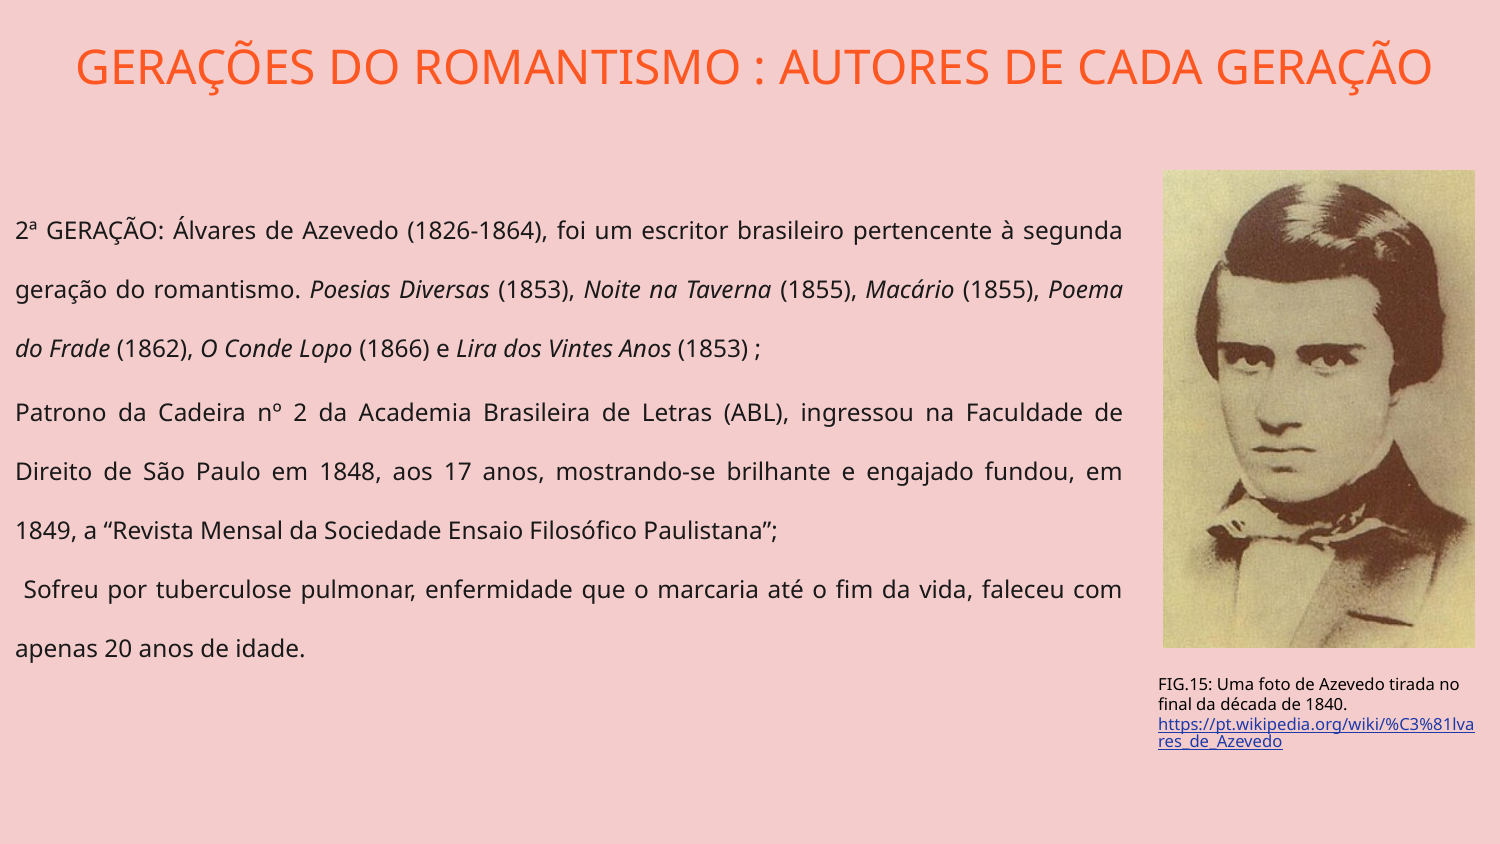

# GERAÇÕES DO ROMANTISMO : AUTORES DE CADA GERAÇÃO
2ª GERAÇÃO: Álvares de Azevedo (1826-1864), foi um escritor brasileiro pertencente à segunda geração do romantismo. Poesias Diversas (1853), Noite na Taverna (1855), Macário (1855), Poema do Frade (1862), O Conde Lopo (1866) e Lira dos Vintes Anos (1853) ;
Patrono da Cadeira nº 2 da Academia Brasileira de Letras (ABL), ingressou na Faculdade de Direito de São Paulo em 1848, aos 17 anos, mostrando-se brilhante e engajado fundou, em 1849, a “Revista Mensal da Sociedade Ensaio Filosófico Paulistana”;
 Sofreu por tuberculose pulmonar, enfermidade que o marcaria até o fim da vida, faleceu com apenas 20 anos de idade.
FIG.15: Uma foto de Azevedo tirada no final da década de 1840. https://pt.wikipedia.org/wiki/%C3%81lvares_de_Azevedo